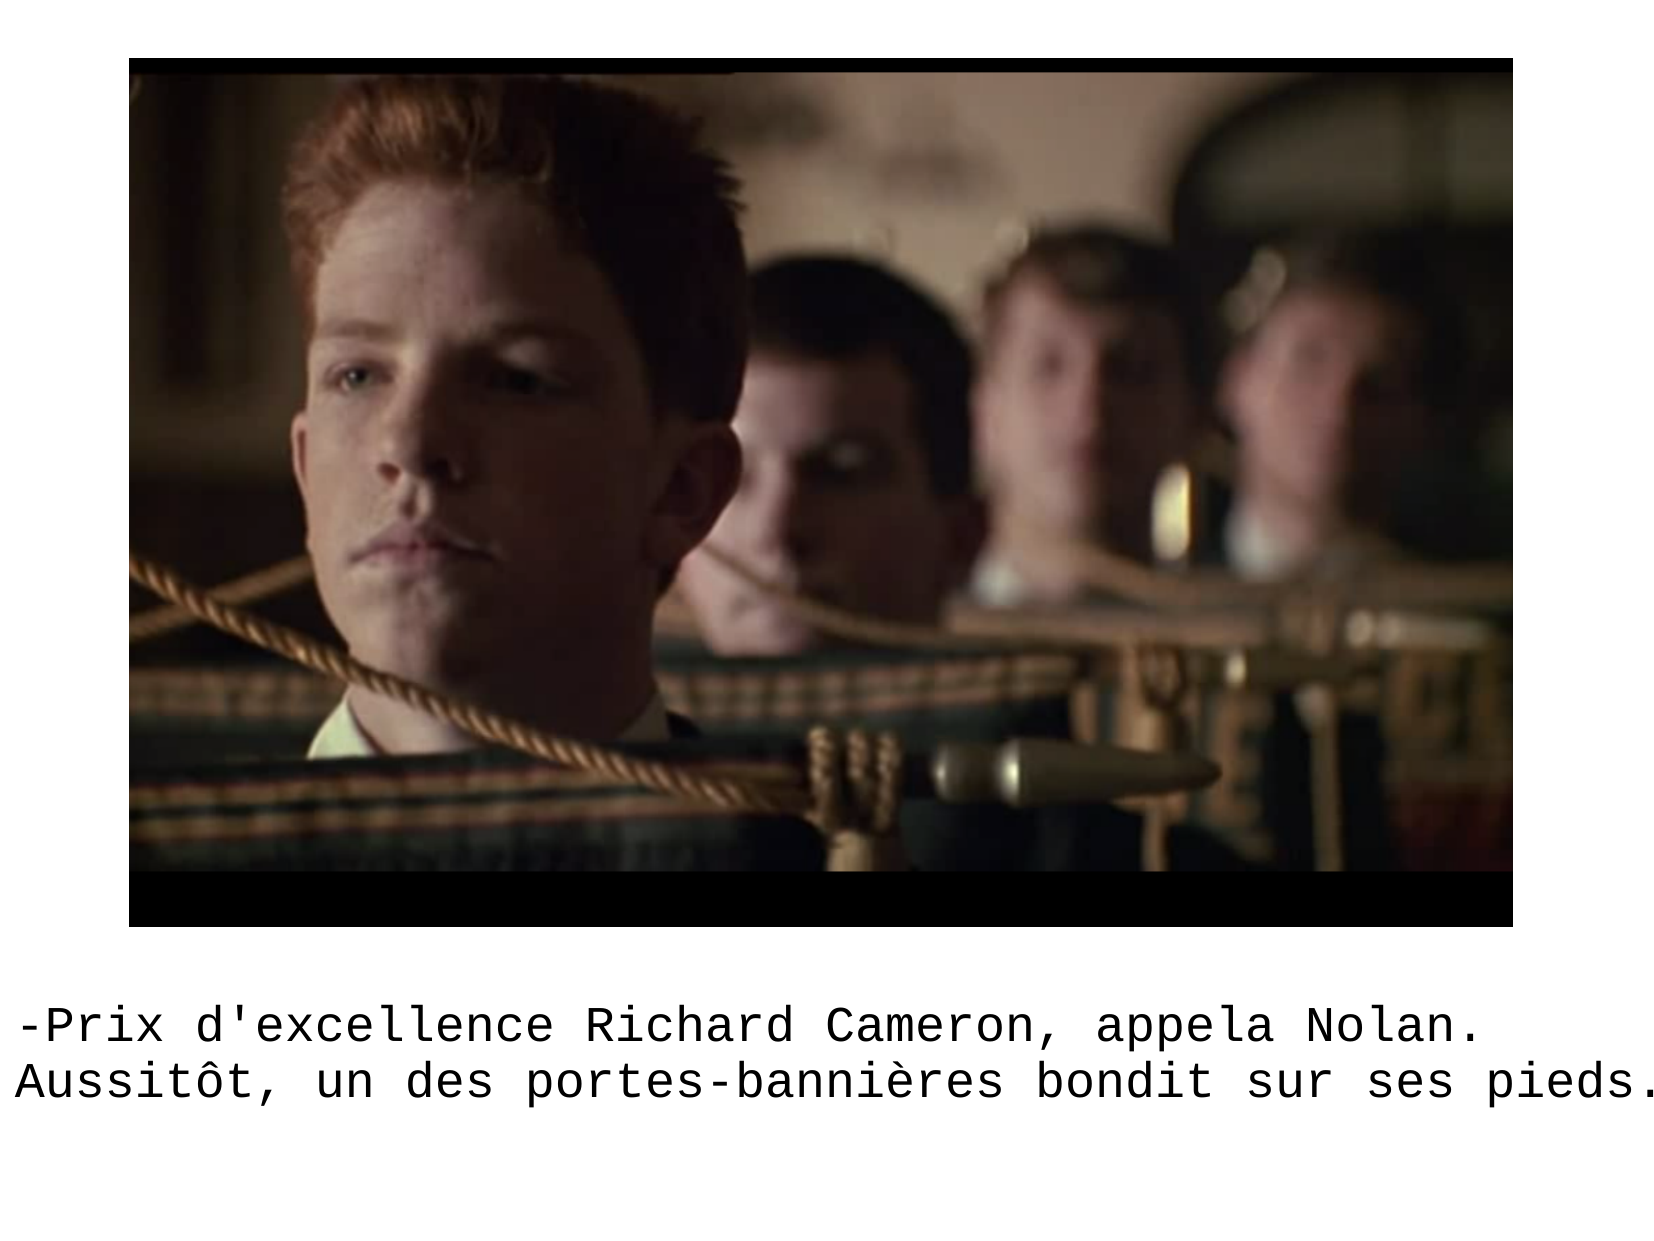

-Prix d'excellence Richard Cameron, appela Nolan.
Aussitôt, un des portes-bannières bondit sur ses pieds.